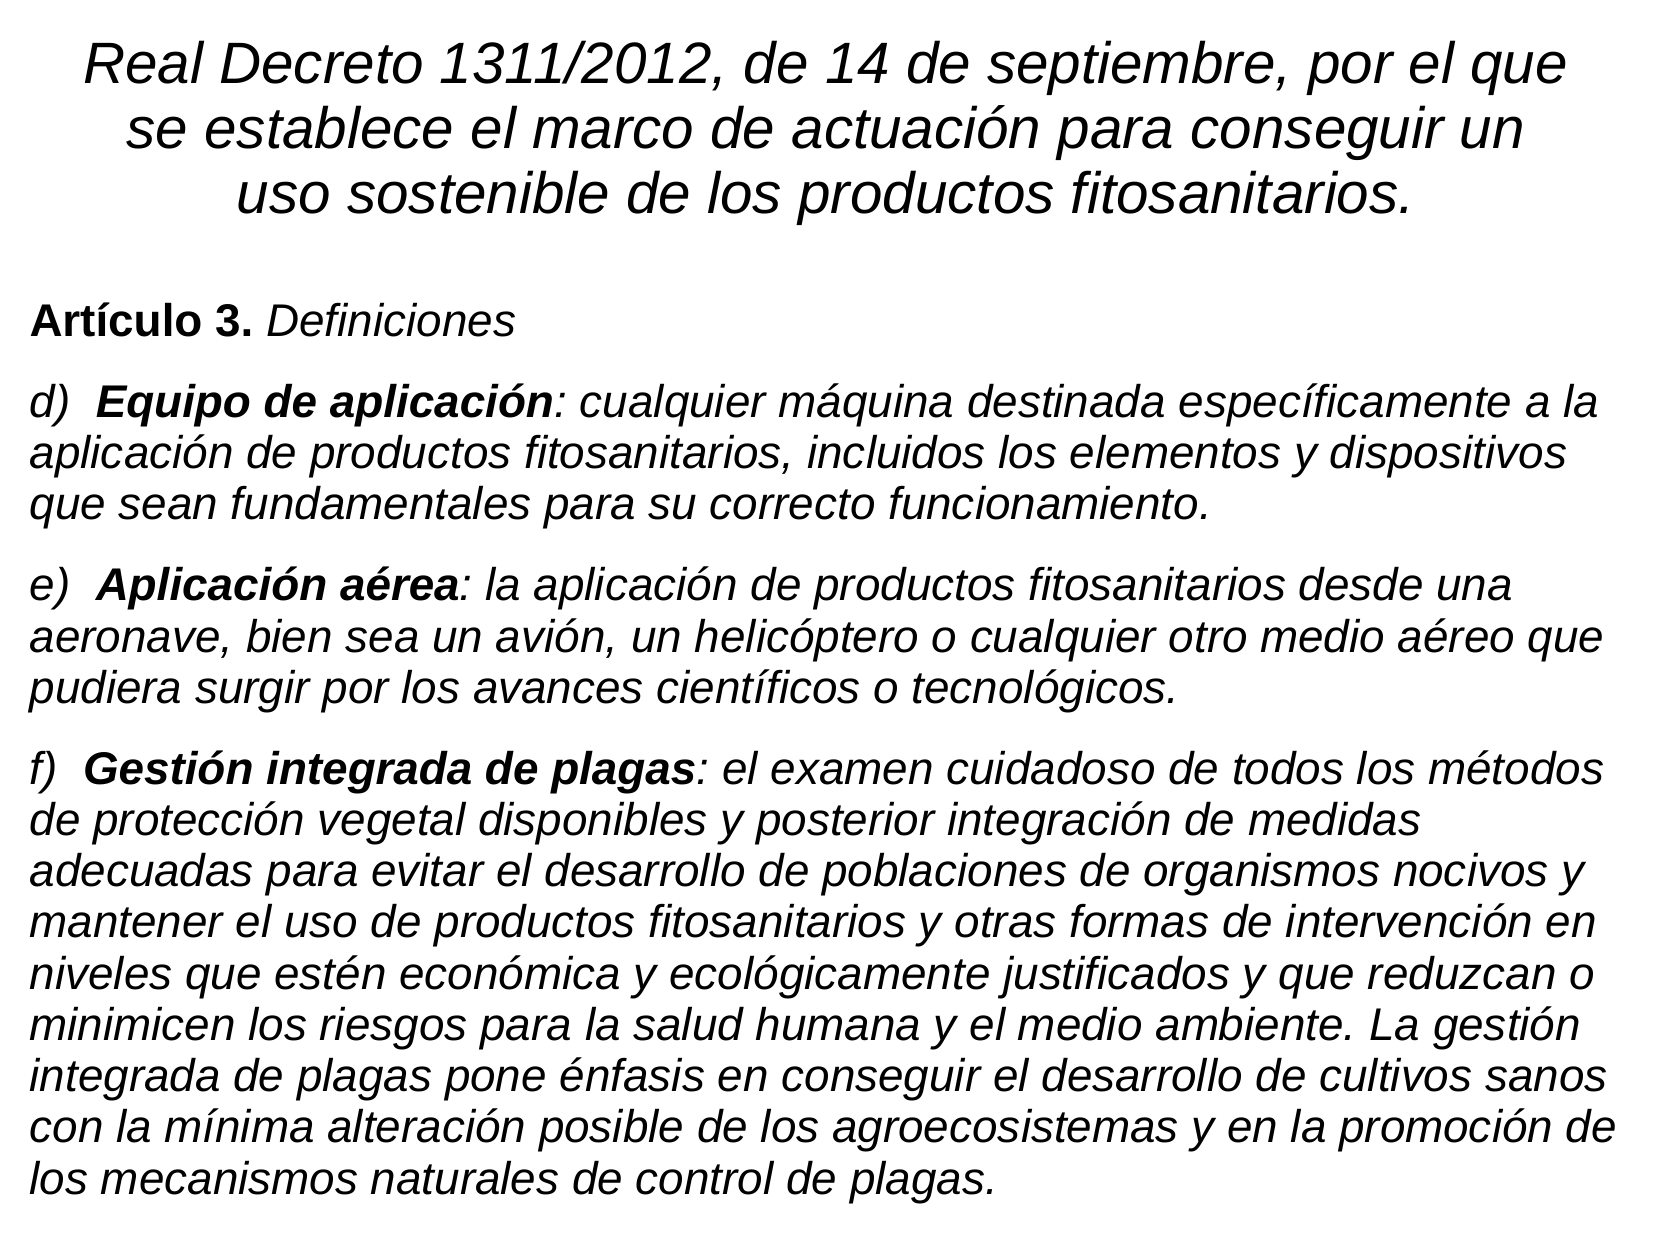

# Real Decreto 1311/2012, de 14 de septiembre, por el que se establece el marco de actuación para conseguir un uso sostenible de los productos fitosanitarios.
Artículo 3. Definiciones
d) Equipo de aplicación: cualquier máquina destinada específicamente a la aplicación de productos fitosanitarios, incluidos los elementos y dispositivos que sean fundamentales para su correcto funcionamiento.
e) Aplicación aérea: la aplicación de productos fitosanitarios desde una aeronave, bien sea un avión, un helicóptero o cualquier otro medio aéreo que pudiera surgir por los avances científicos o tecnológicos.
f) Gestión integrada de plagas: el examen cuidadoso de todos los métodos de protección vegetal disponibles y posterior integración de medidas adecuadas para evitar el desarrollo de poblaciones de organismos nocivos y mantener el uso de productos fitosanitarios y otras formas de intervención en niveles que estén económica y ecológicamente justificados y que reduzcan o minimicen los riesgos para la salud humana y el medio ambiente. La gestión integrada de plagas pone énfasis en conseguir el desarrollo de cultivos sanos con la mínima alteración posible de los agroecosistemas y en la promoción de los mecanismos naturales de control de plagas.